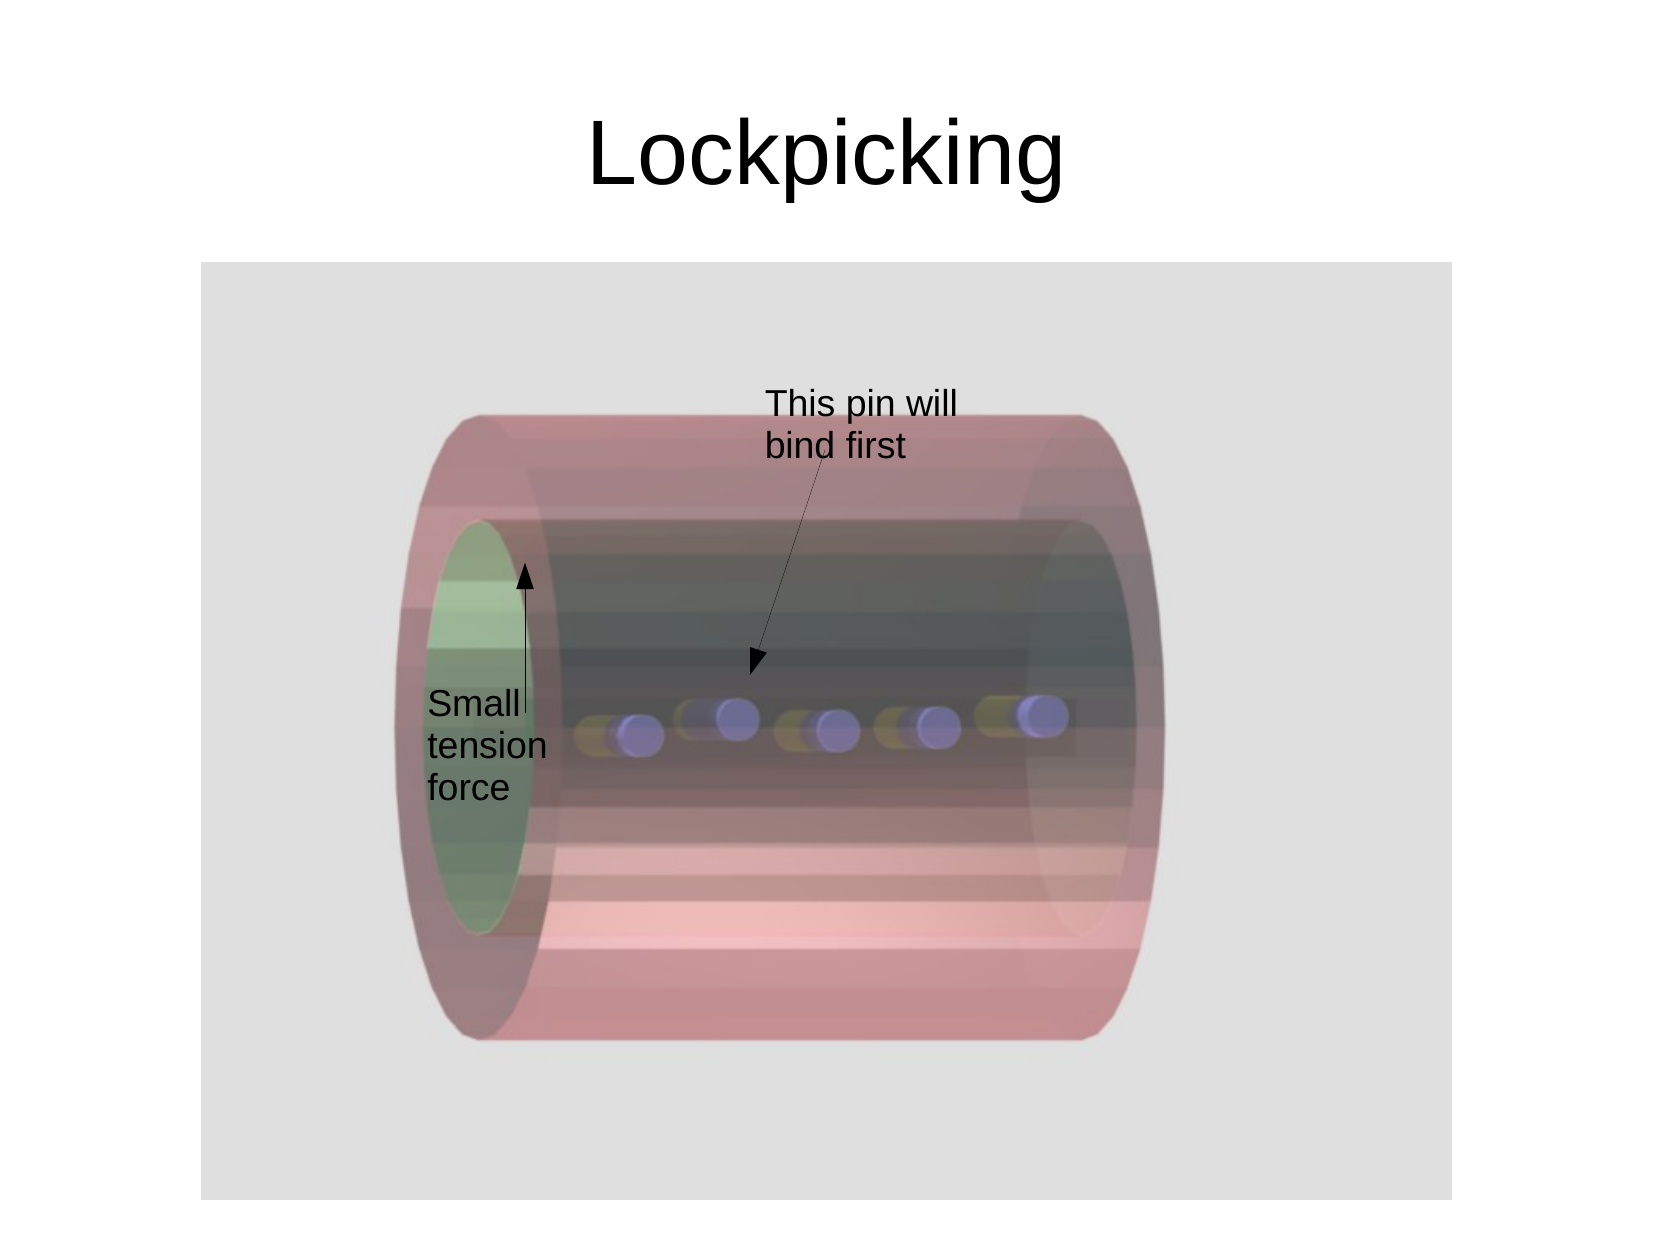

# Lockpicking
This pin will bind first
Small tension force